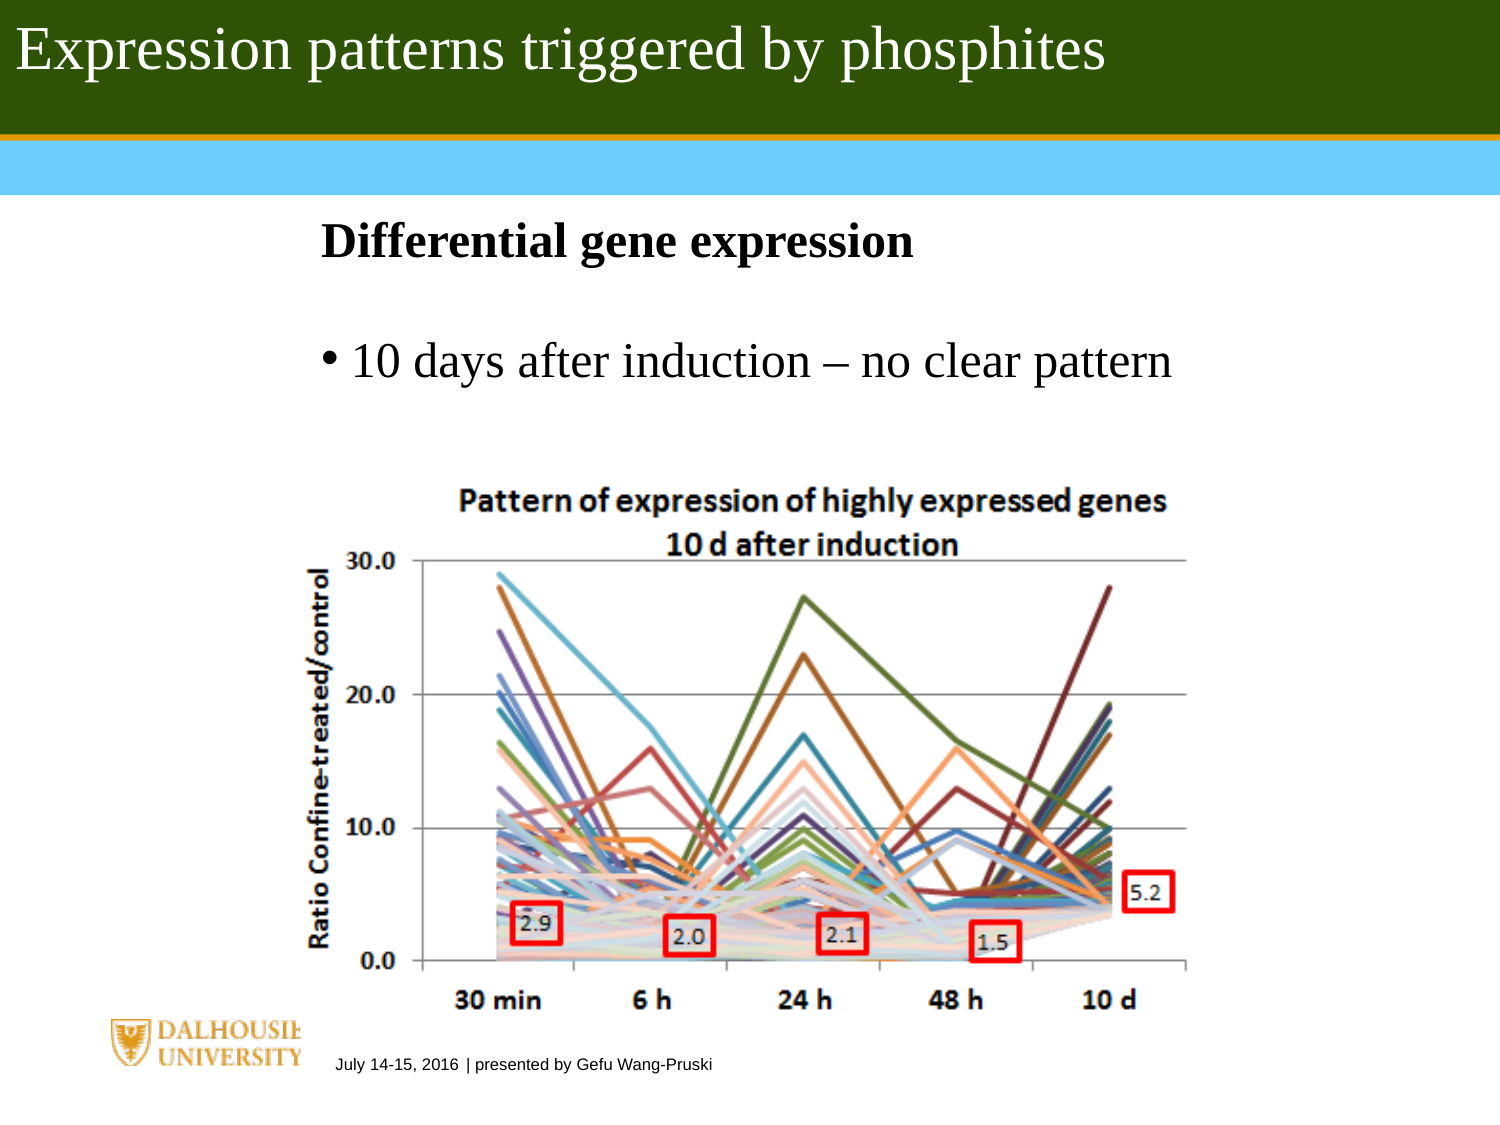

# Expression patterns triggered by phosphites
Differential gene expression
 10 days after induction – no clear pattern